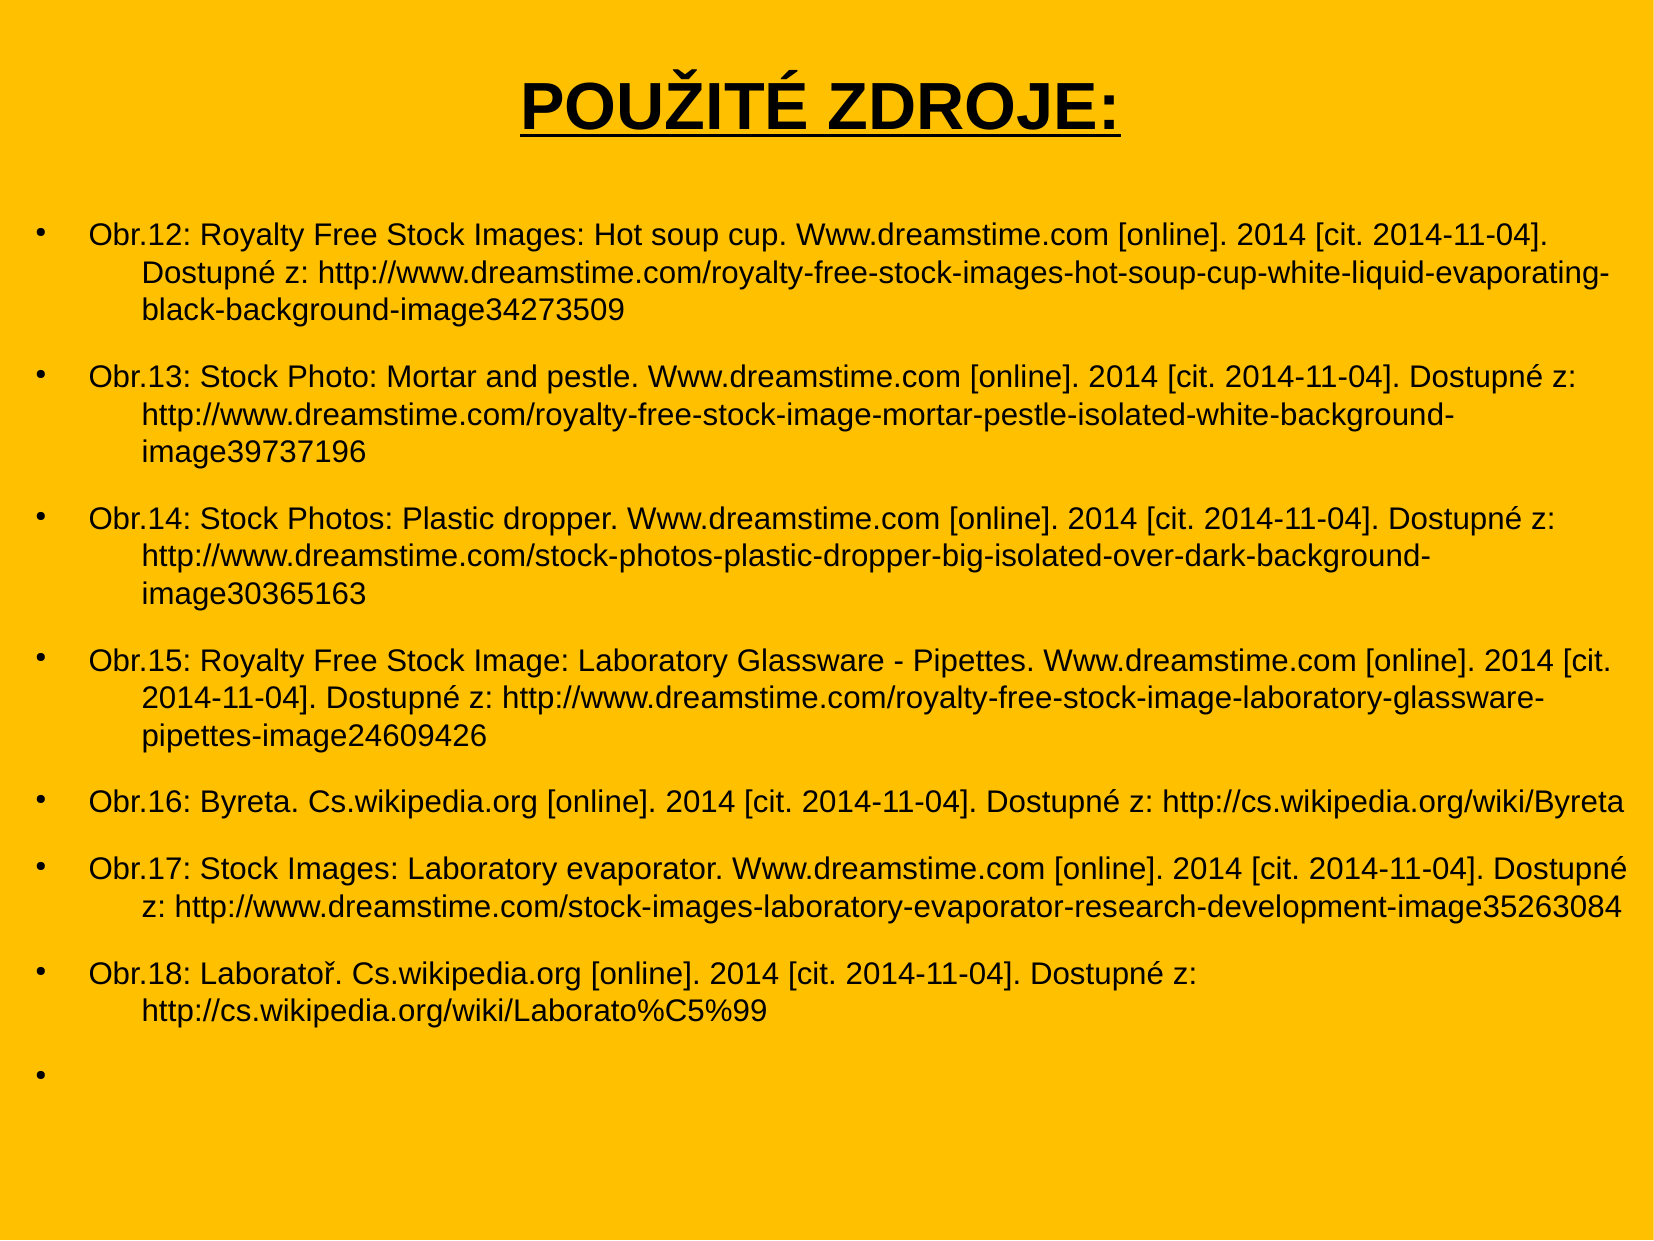

# POUŽITÉ ZDROJE:
Obr.12: Royalty Free Stock Images: Hot soup cup. Www.dreamstime.com [online]. 2014 [cit. 2014-11-04]. Dostupné z: http://www.dreamstime.com/royalty-free-stock-images-hot-soup-cup-white-liquid-evaporating-black-background-image34273509
Obr.13: Stock Photo: Mortar and pestle. Www.dreamstime.com [online]. 2014 [cit. 2014-11-04]. Dostupné z: http://www.dreamstime.com/royalty-free-stock-image-mortar-pestle-isolated-white-background-image39737196
Obr.14: Stock Photos: Plastic dropper. Www.dreamstime.com [online]. 2014 [cit. 2014-11-04]. Dostupné z: http://www.dreamstime.com/stock-photos-plastic-dropper-big-isolated-over-dark-background-image30365163
Obr.15: Royalty Free Stock Image: Laboratory Glassware - Pipettes. Www.dreamstime.com [online]. 2014 [cit. 2014-11-04]. Dostupné z: http://www.dreamstime.com/royalty-free-stock-image-laboratory-glassware-pipettes-image24609426
Obr.16: Byreta. Cs.wikipedia.org [online]. 2014 [cit. 2014-11-04]. Dostupné z: http://cs.wikipedia.org/wiki/Byreta
Obr.17: Stock Images: Laboratory evaporator. Www.dreamstime.com [online]. 2014 [cit. 2014-11-04]. Dostupné z: http://www.dreamstime.com/stock-images-laboratory-evaporator-research-development-image35263084
Obr.18: Laboratoř. Cs.wikipedia.org [online]. 2014 [cit. 2014-11-04]. Dostupné z: http://cs.wikipedia.org/wiki/Laborato%C5%99